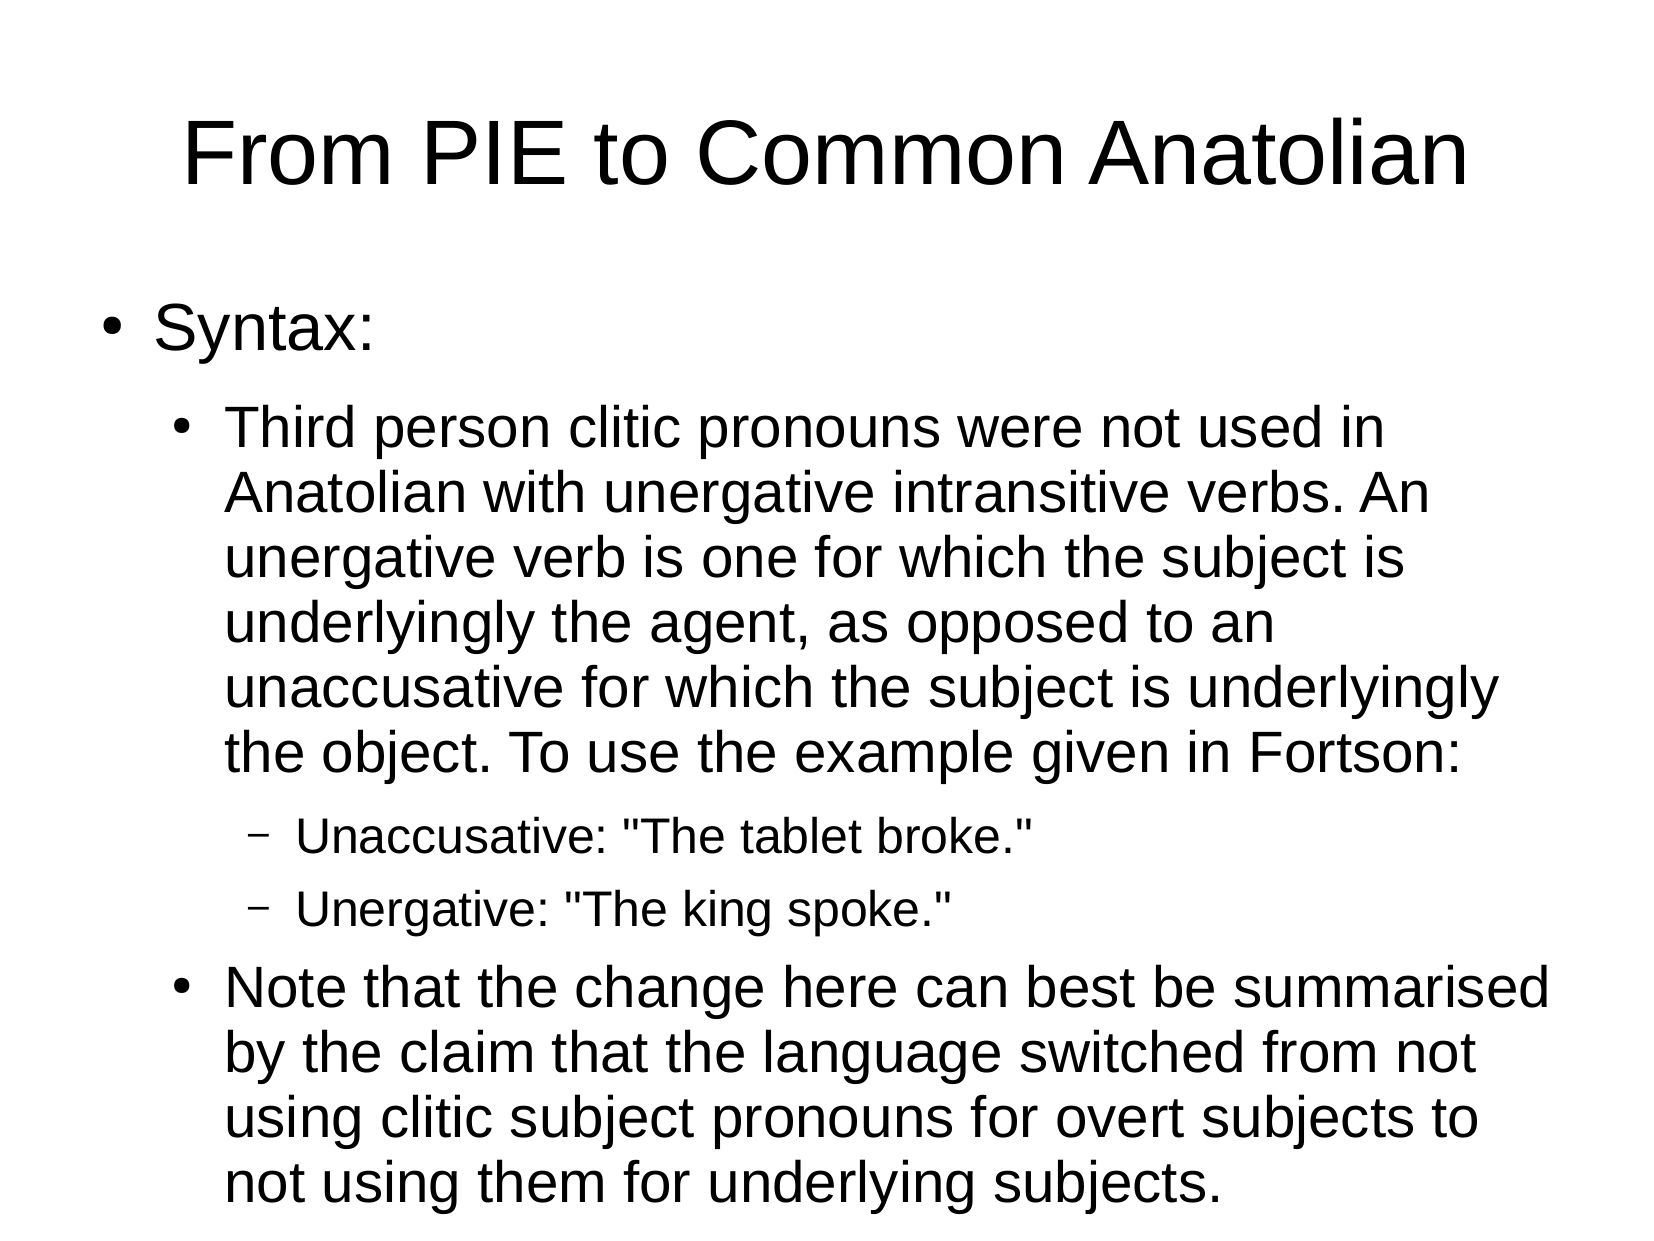

# From PIE to Common Anatolian
Syntax:
Third person clitic pronouns were not used in Anatolian with unergative intransitive verbs. An unergative verb is one for which the subject is underlyingly the agent, as opposed to an unaccusative for which the subject is underlyingly the object. To use the example given in Fortson:
Unaccusative: "The tablet broke."
Unergative: "The king spoke."
Note that the change here can best be summarised by the claim that the language switched from not using clitic subject pronouns for overt subjects to not using them for underlying subjects.